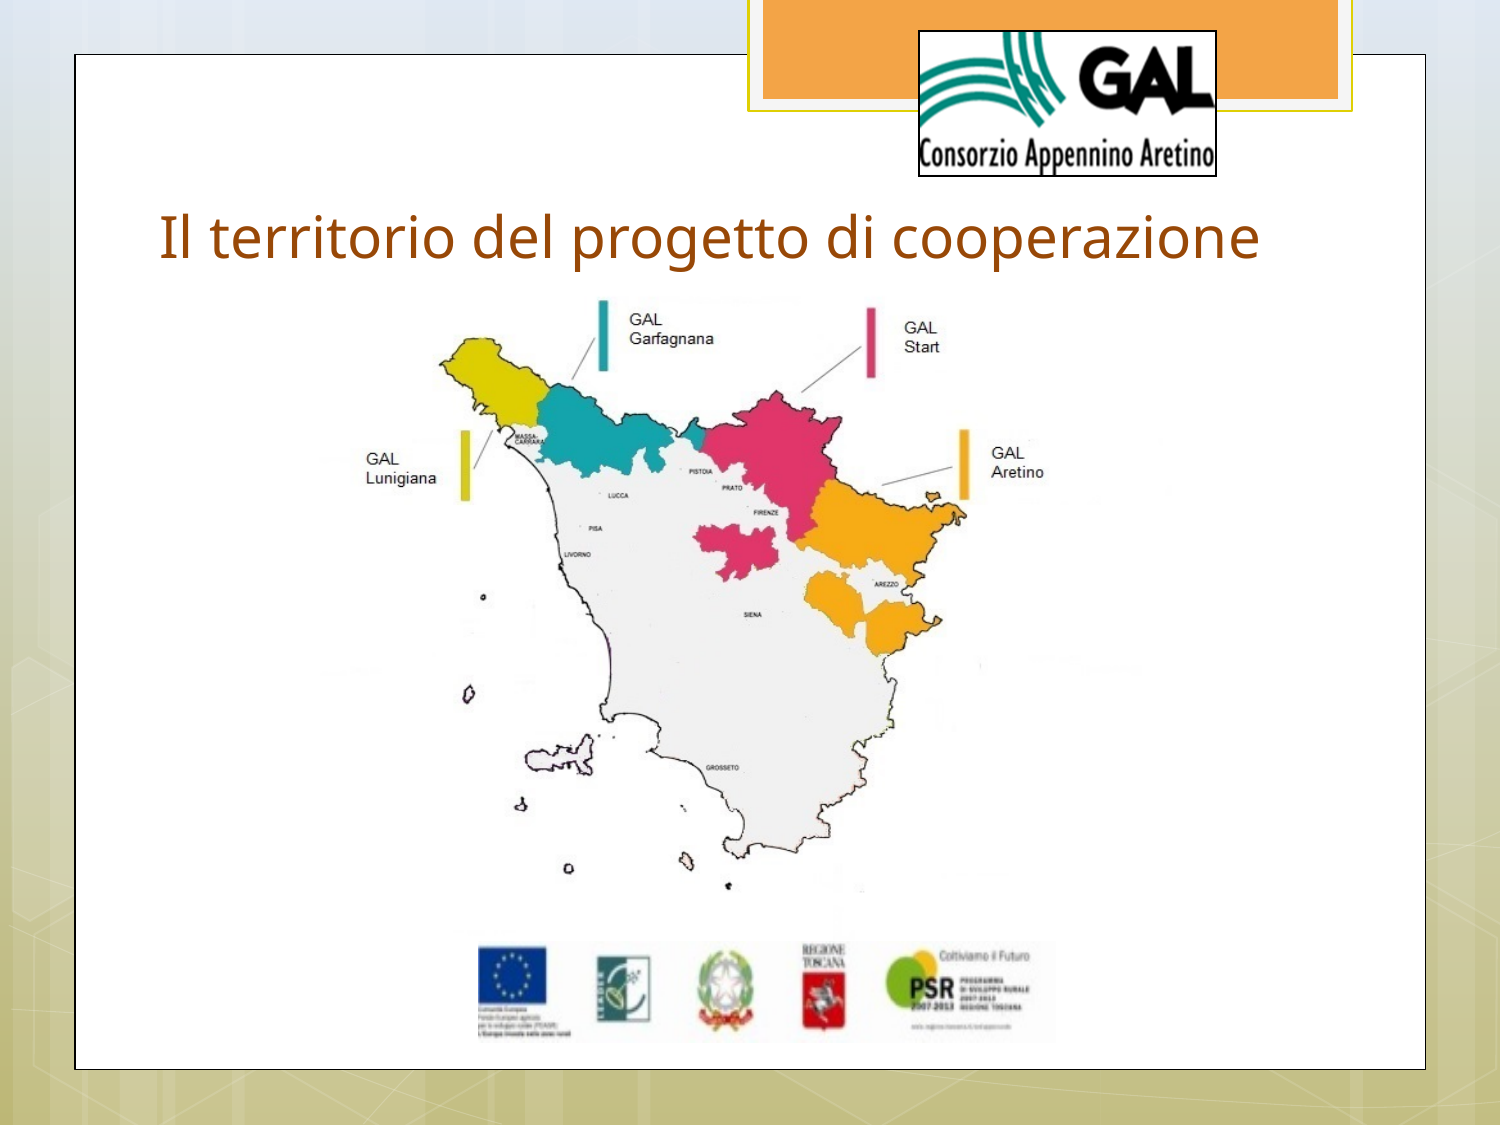

# Il territorio del progetto di cooperazione